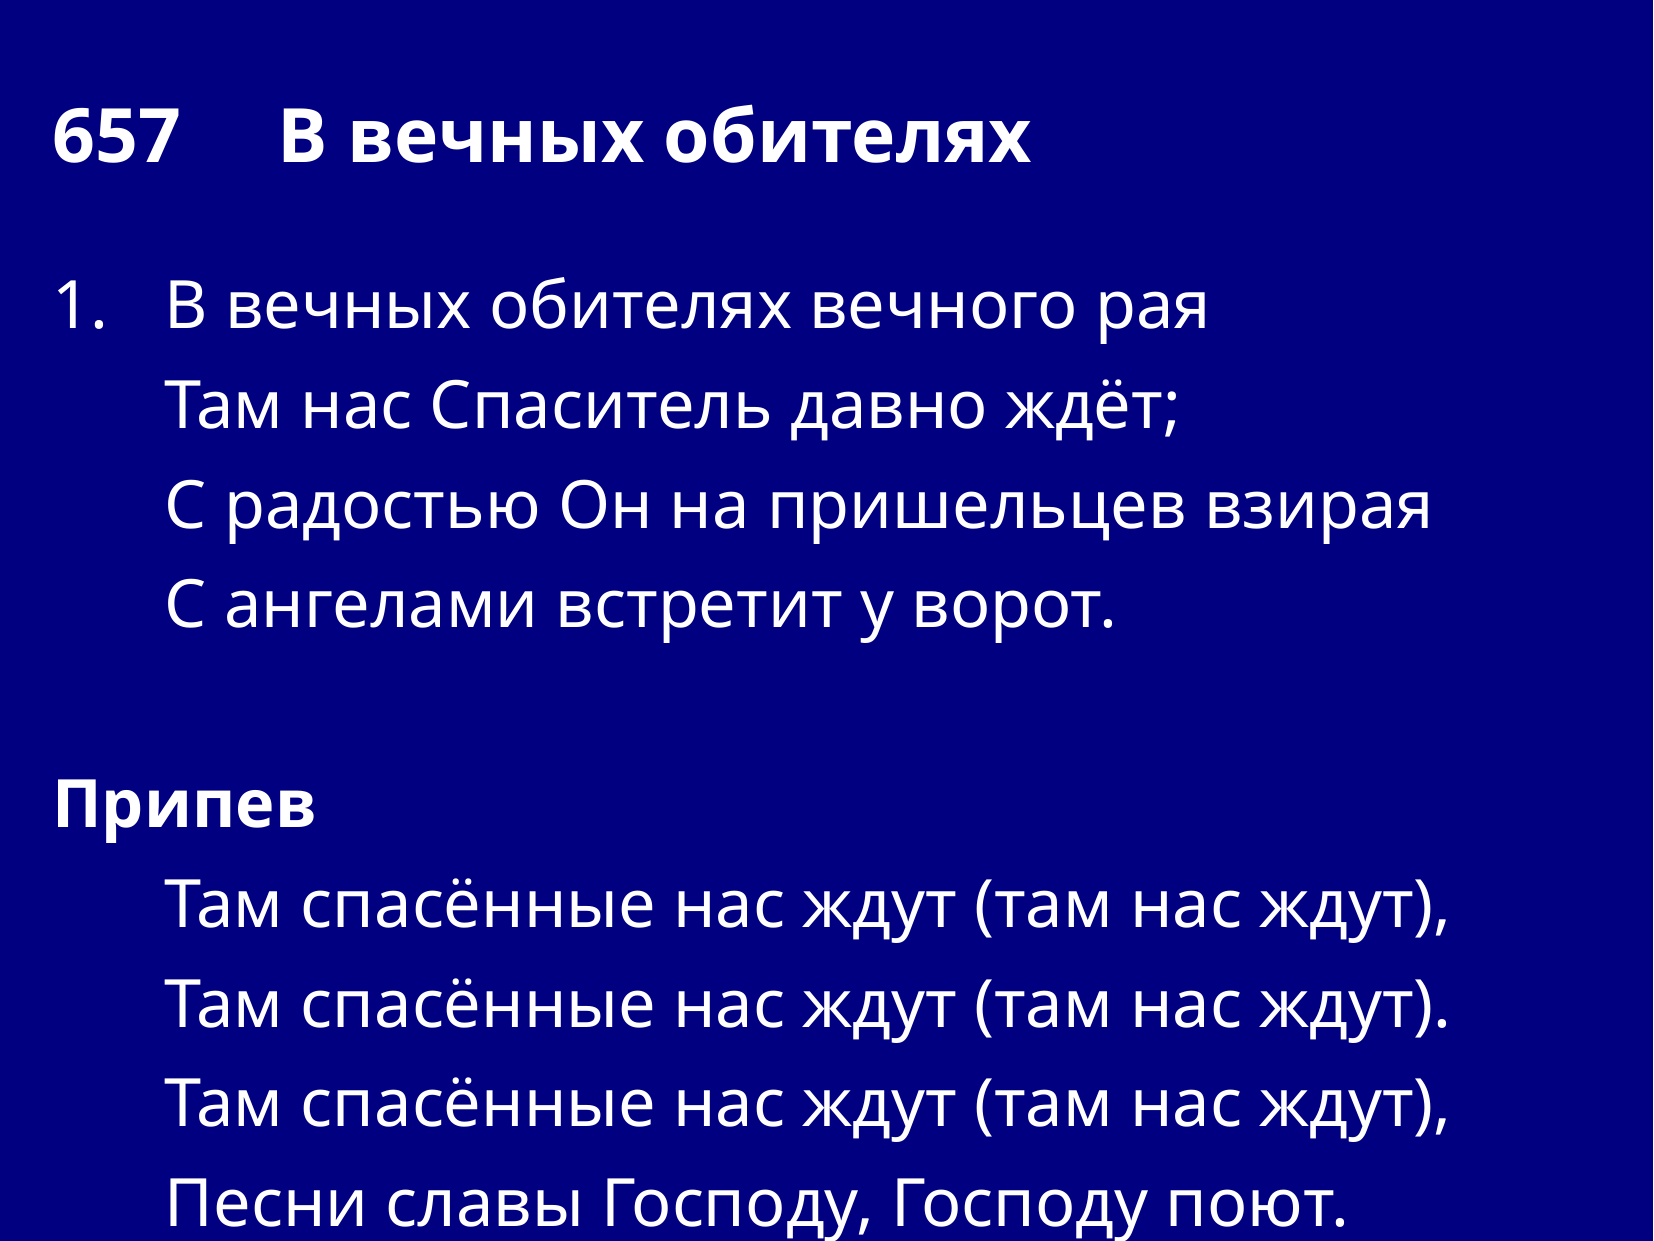

657	В вечных обителях
1.	В вечных обителях вечного рая
	Там нас Спаситель давно ждёт;
	С радостью Он на пришельцев взирая
	С ангелами встретит у ворот.
Припев
	Там спасённые нас ждут (там нас ждут),
	Там спасённые нас ждут (там нас ждут).
	Там спасённые нас ждут (там нас ждут),
	Песни славы Господу, Господу поют.